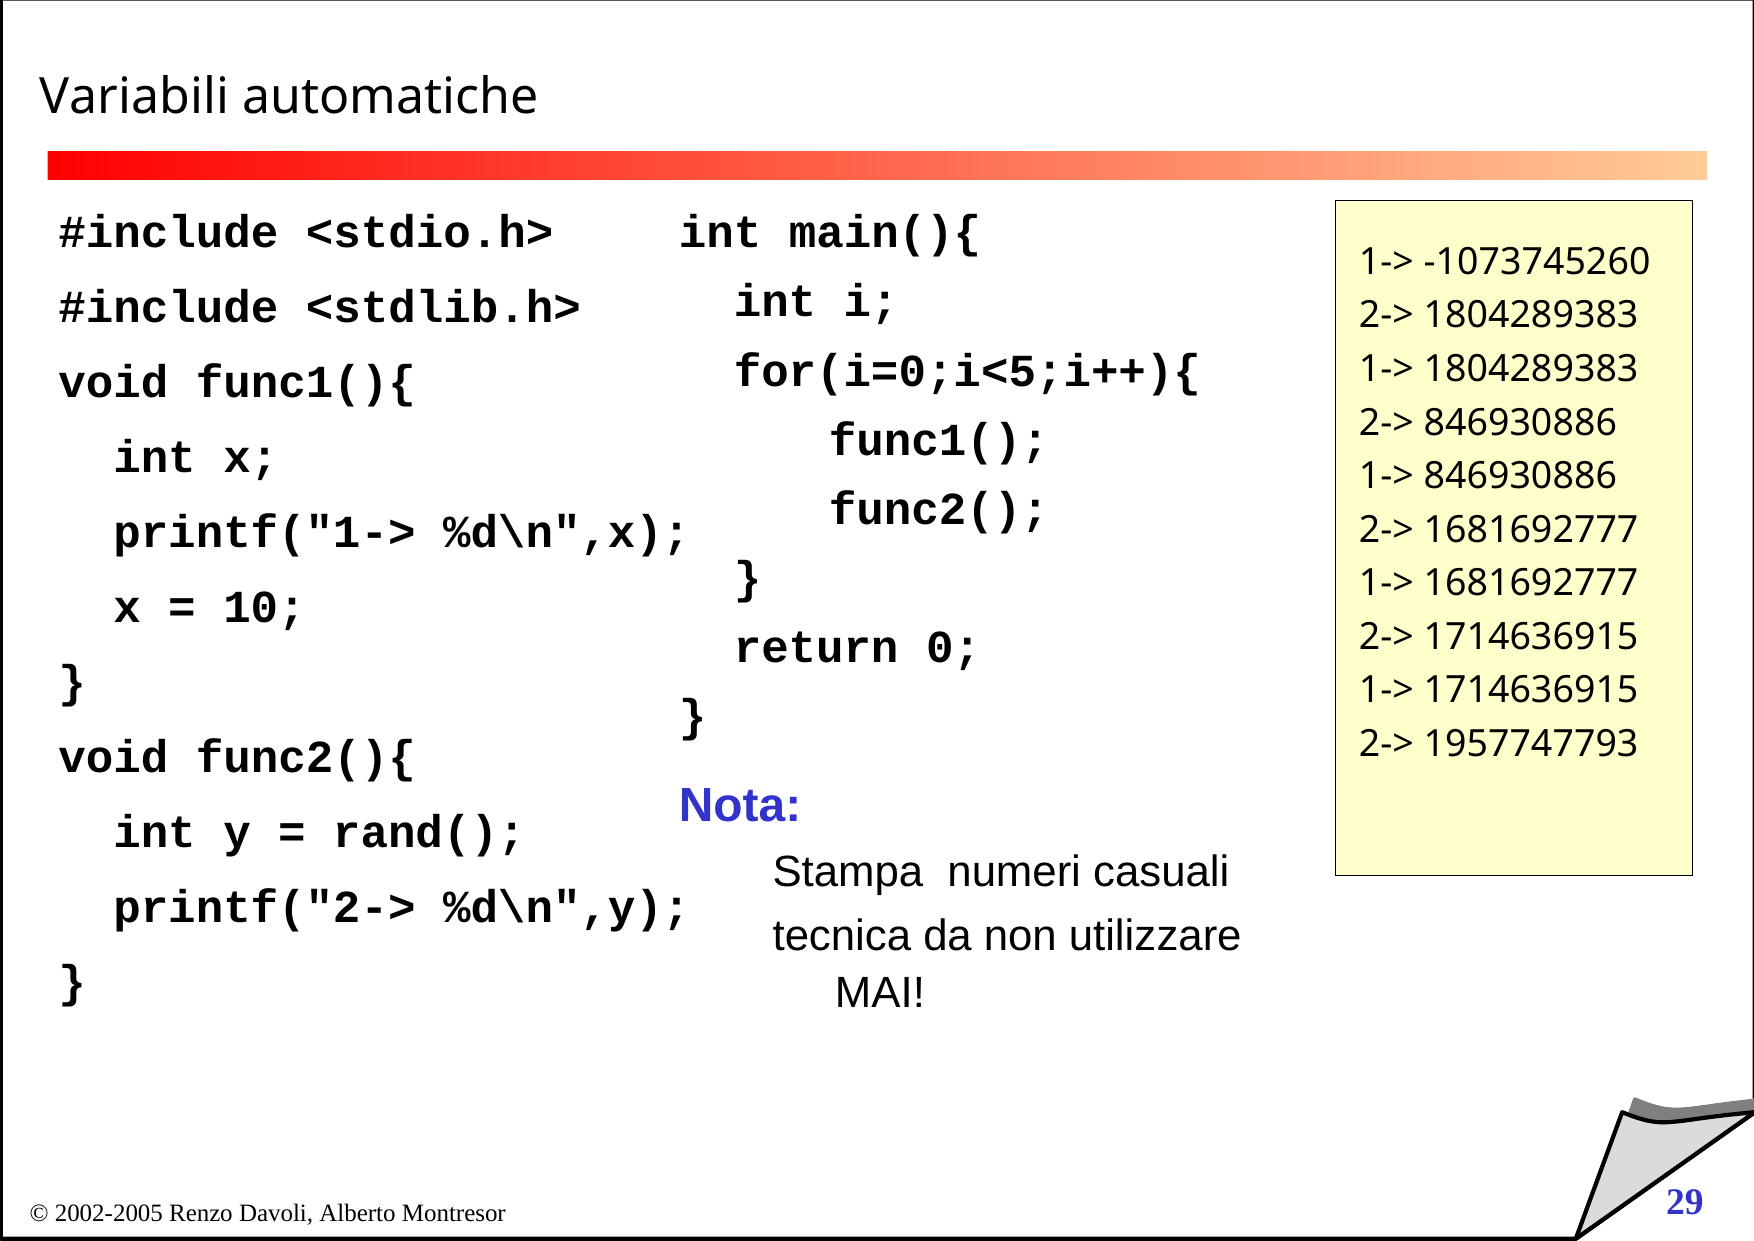

# Variabili automatiche
#include <stdio.h>
#include <stdlib.h>
void func1(){
 int x;
 printf("1-> %d\n",x);
 x = 10;
}
void func2(){
 int y = rand();
 printf("2-> %d\n",y);
}
int main(){
 int i;
 for(i=0;i<5;i++){
	func1();
	func2();
 }
 return 0;
}
Nota:
Stampa numeri casuali
tecnica da non utilizzare
MAI!
1-> -1073745260
2-> 1804289383
1-> 1804289383
2-> 846930886
1-> 846930886
2-> 1681692777
1-> 1681692777
2-> 1714636915
1-> 1714636915
2-> 1957747793